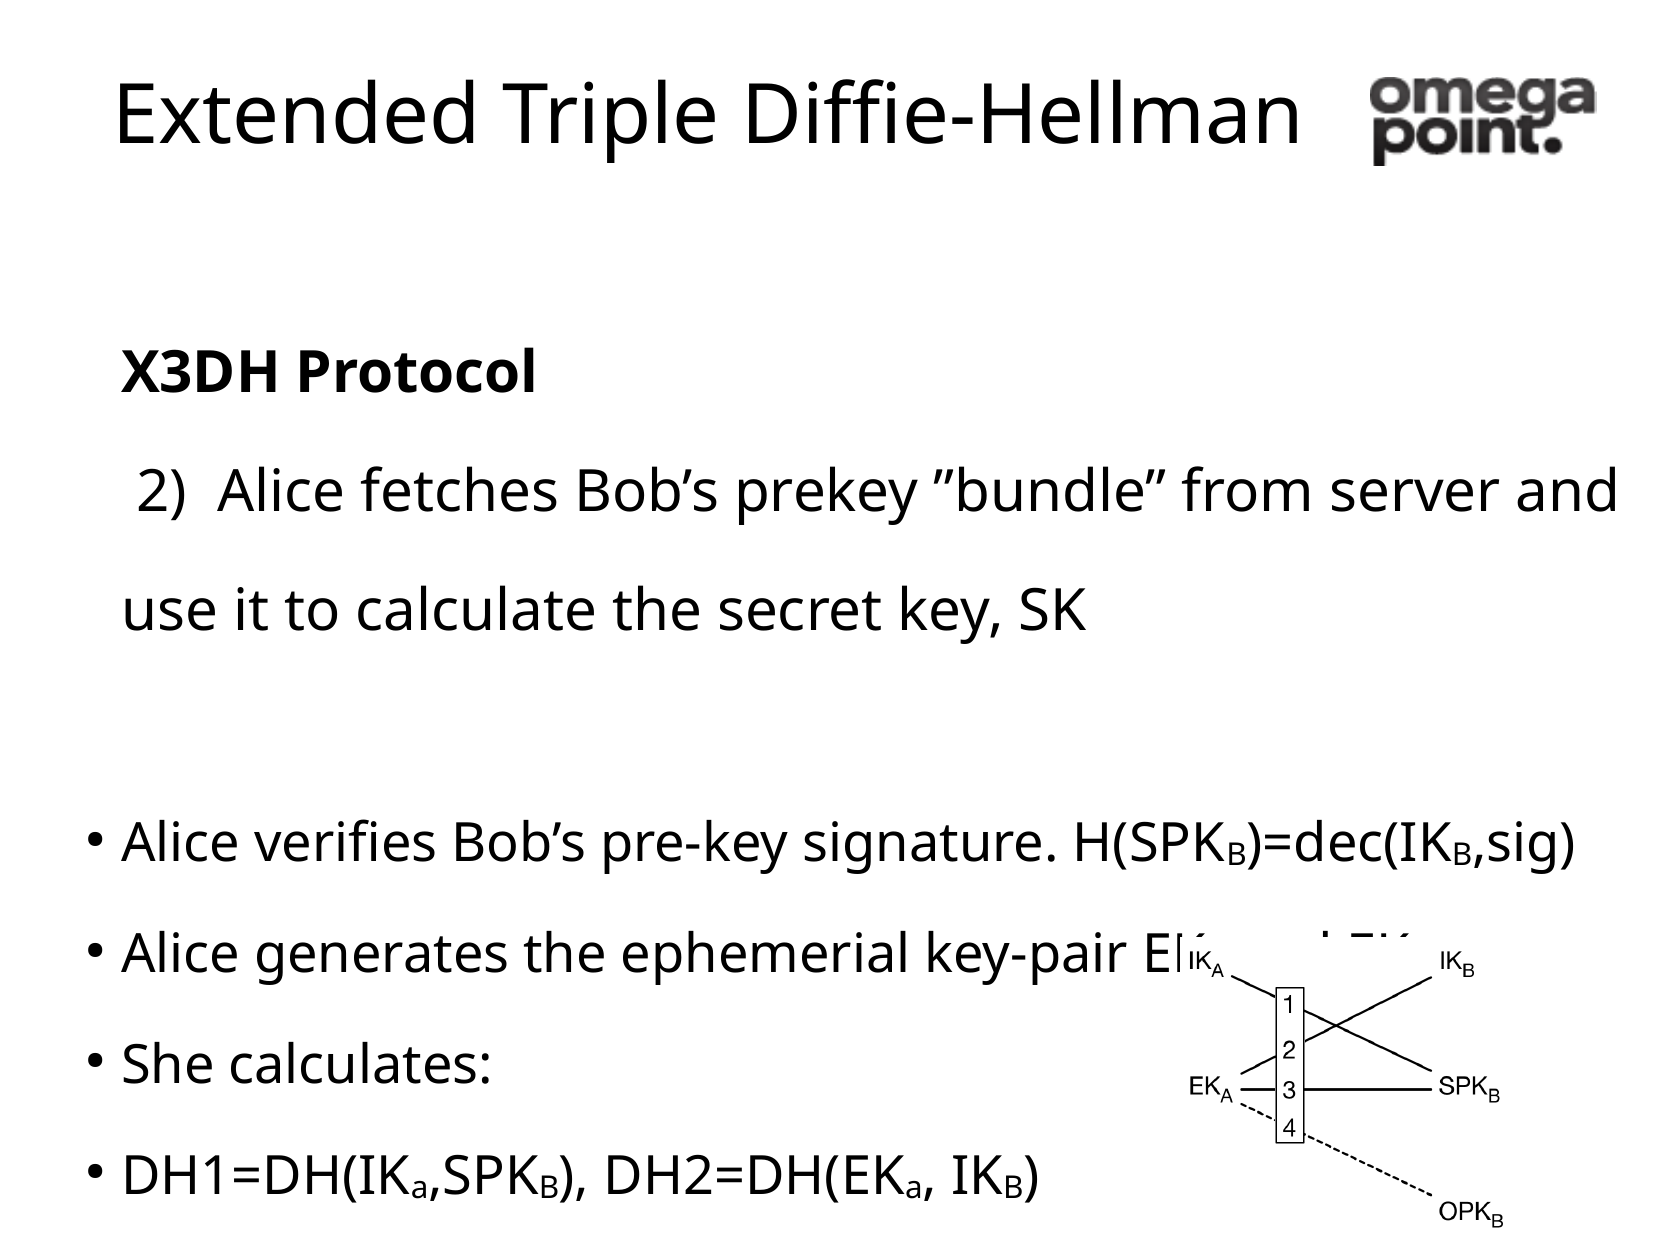

Extended Triple Diffie-Hellman
X3DH Protocol
2) Alice fetches Bob’s prekey ”bundle” from server and use it to calculate the secret key, SK
Alice verifies Bob’s pre-key signature. H(SPKB)=dec(IKB,sig)
Alice generates the ephemerial key-pair EKA and EKa
She calculates:
DH1=DH(IKa,SPKB), DH2=DH(EKa, IKB)
DH3=DH(EKa,SPKB), DH4=DH(EKa,OPKB)
SK=HKDF(DH1 || DH2 || DH3 || DH4)